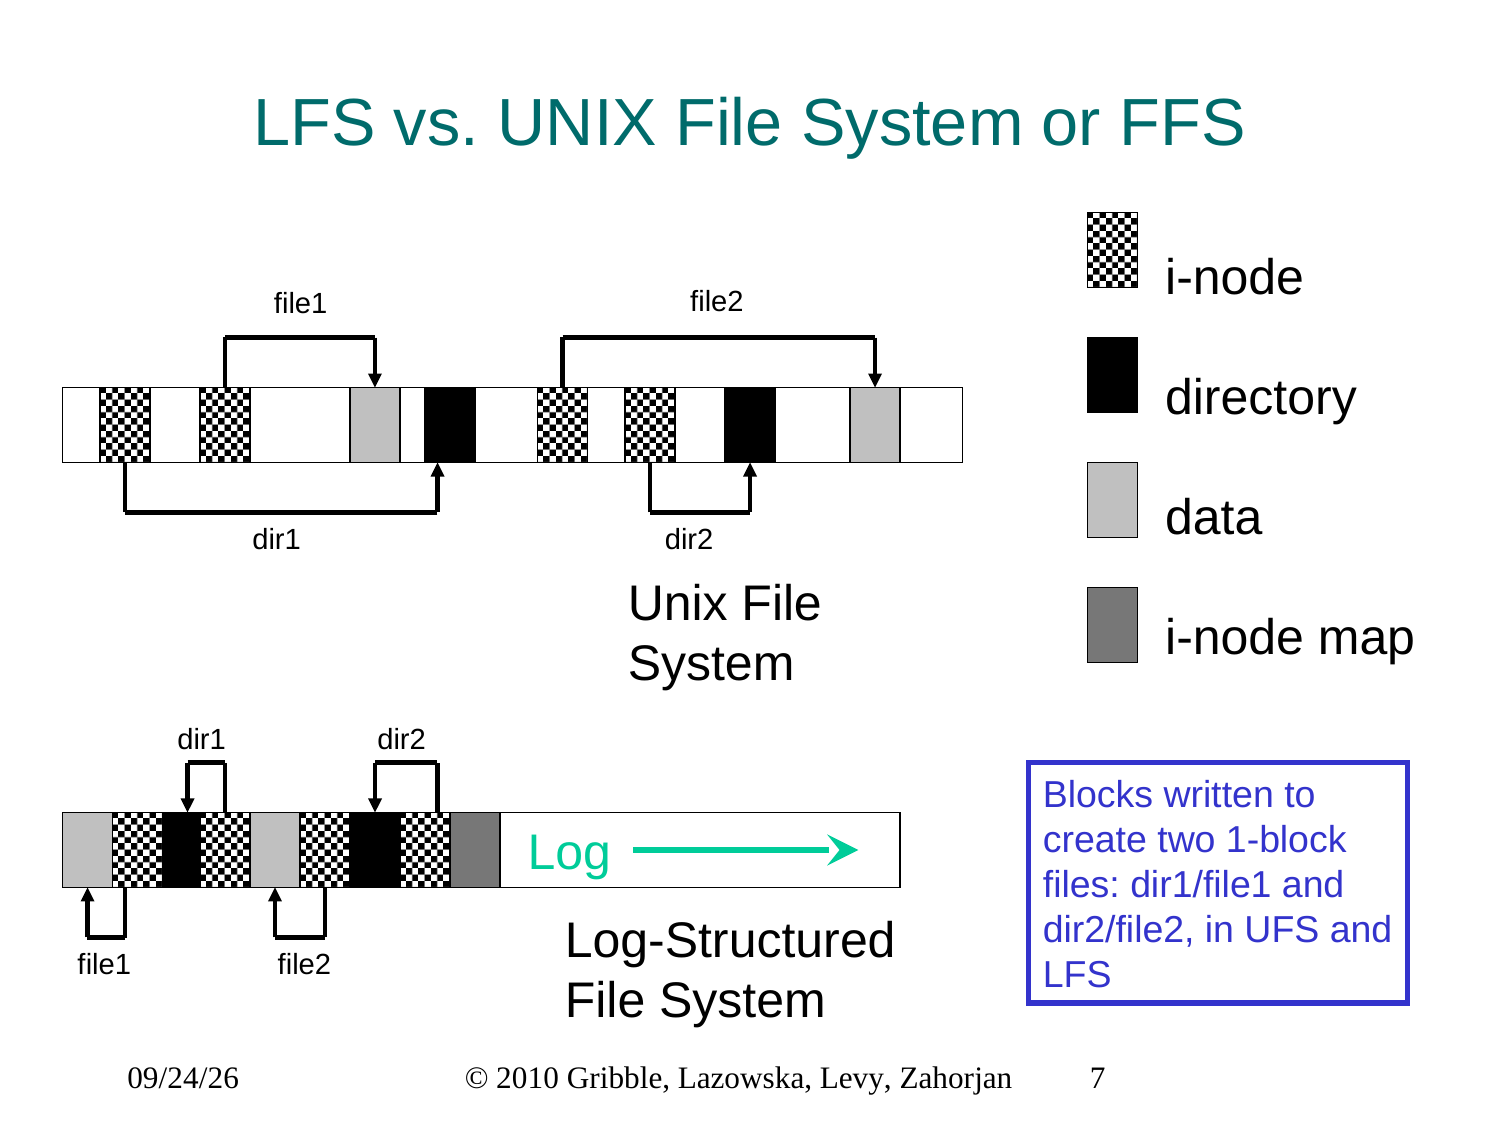

# LFS vs. UNIX File System or FFS
i-node
directory
data
i-node map
file2
file1
dir1
dir2
Unix File
System
dir1
dir2
Blocks written to
create two 1-block
files: dir1/file1 and
dir2/file2, in UFS and
LFS
Log
Log-Structured
File System
file1
file2
7